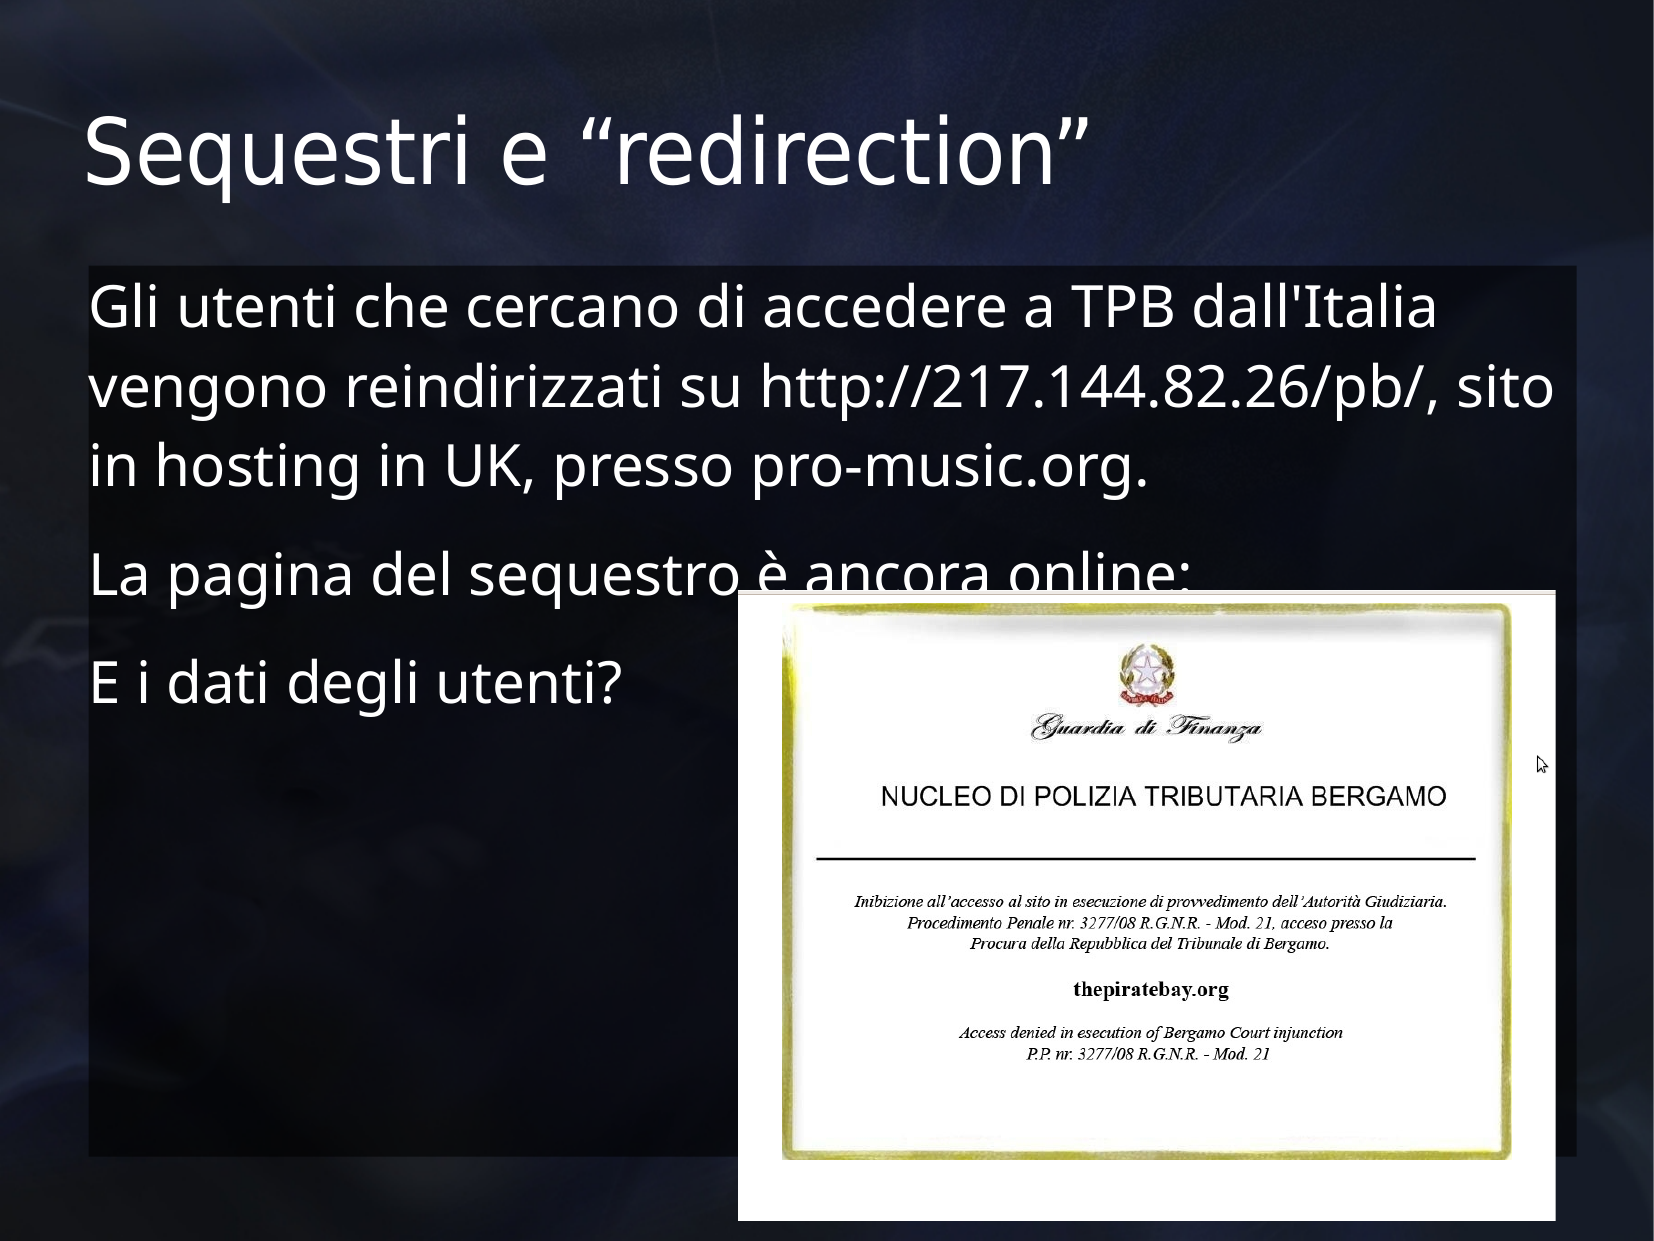

# Sequestri e “redirection”
Gli utenti che cercano di accedere a TPB dall'Italia vengono reindirizzati su http://217.144.82.26/pb/, sito in hosting in UK, presso pro-music.org.
La pagina del sequestro è ancora online:
E i dati degli utenti?